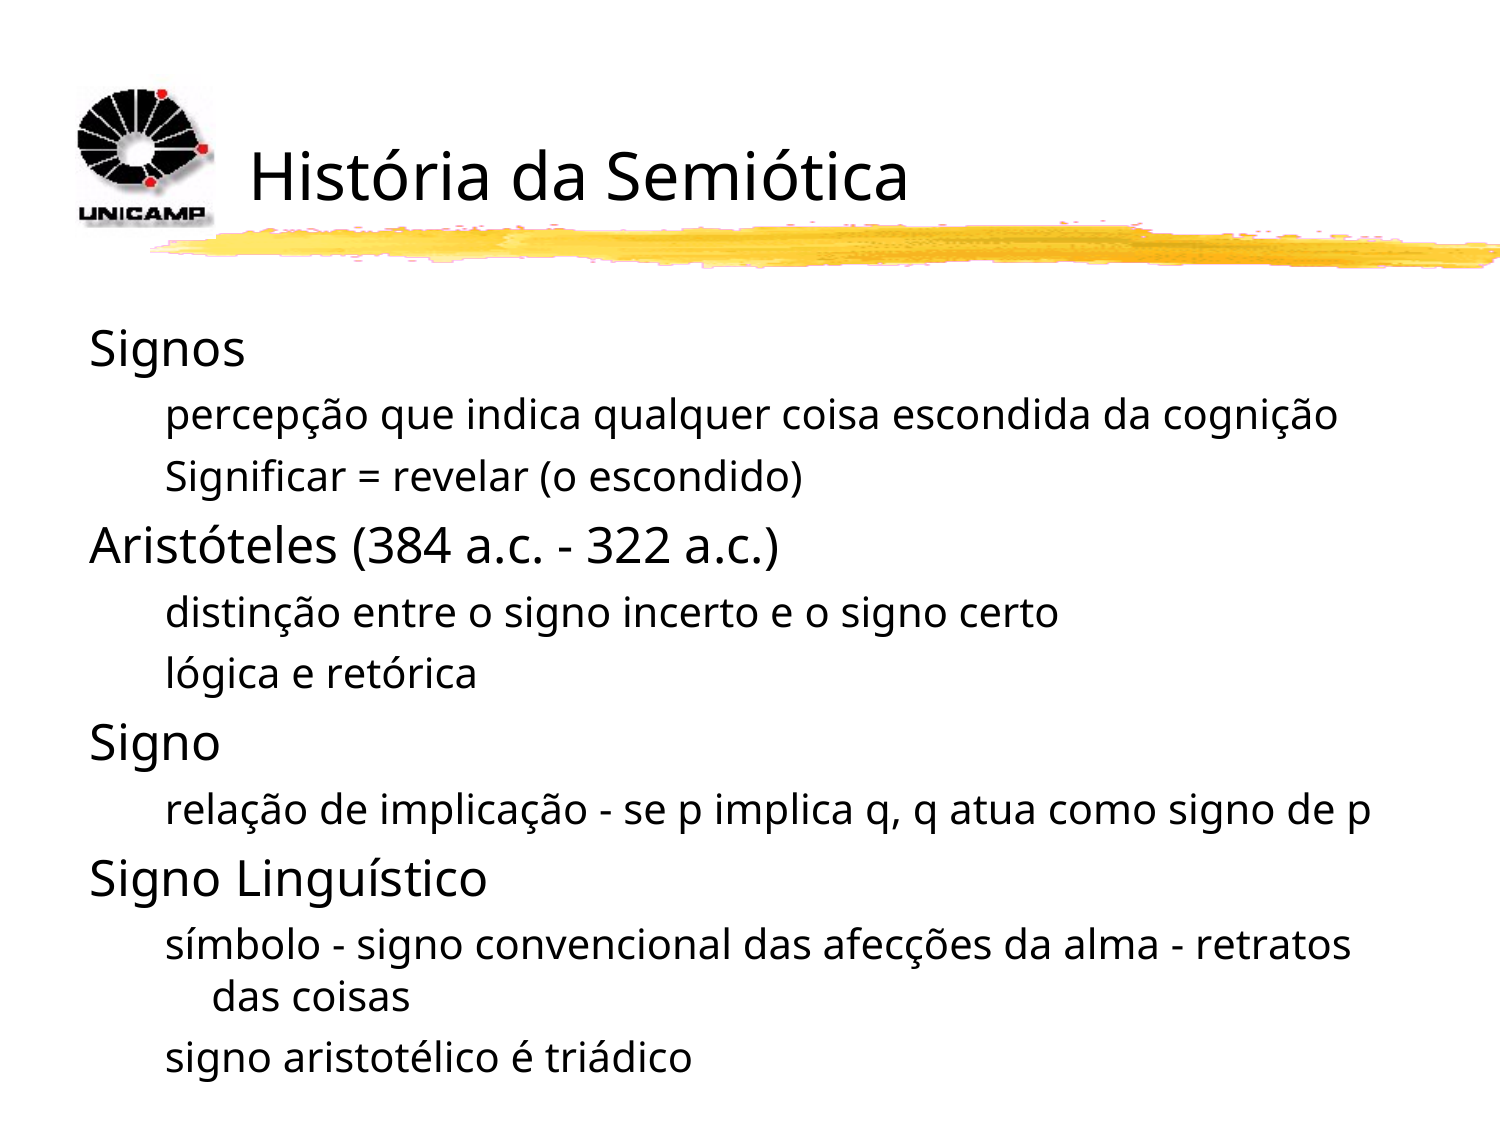

# História da Semiótica
Signos
percepção que indica qualquer coisa escondida da cognição
Significar = revelar (o escondido)
Aristóteles (384 a.c. - 322 a.c.)
distinção entre o signo incerto e o signo certo
lógica e retórica
Signo
relação de implicação - se p implica q, q atua como signo de p
Signo Linguístico
símbolo - signo convencional das afecções da alma - retratos das coisas
signo aristotélico é triádico